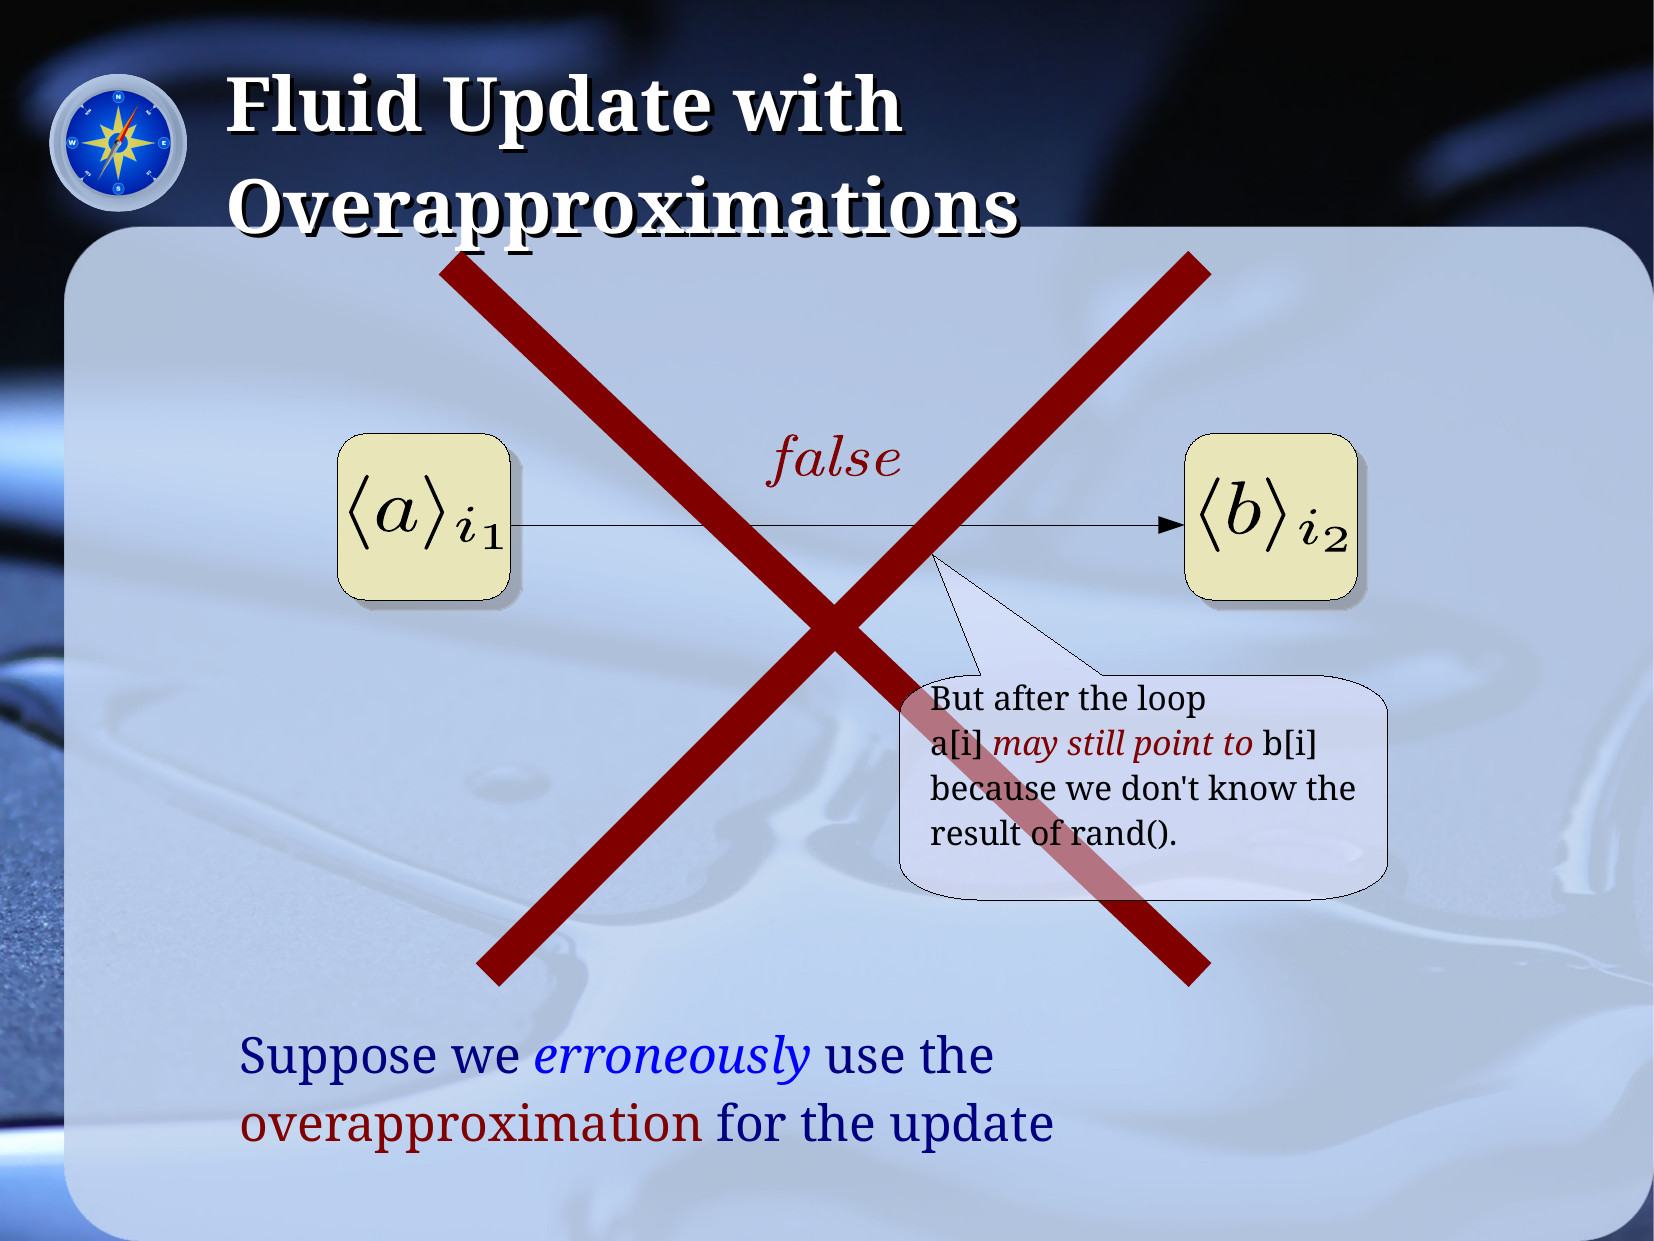

# Fluid Update with Overapproximations
But after the loop
a[i] may still point to b[i]
because we don't know the
result of rand().
Suppose we erroneously use the overapproximation for the update